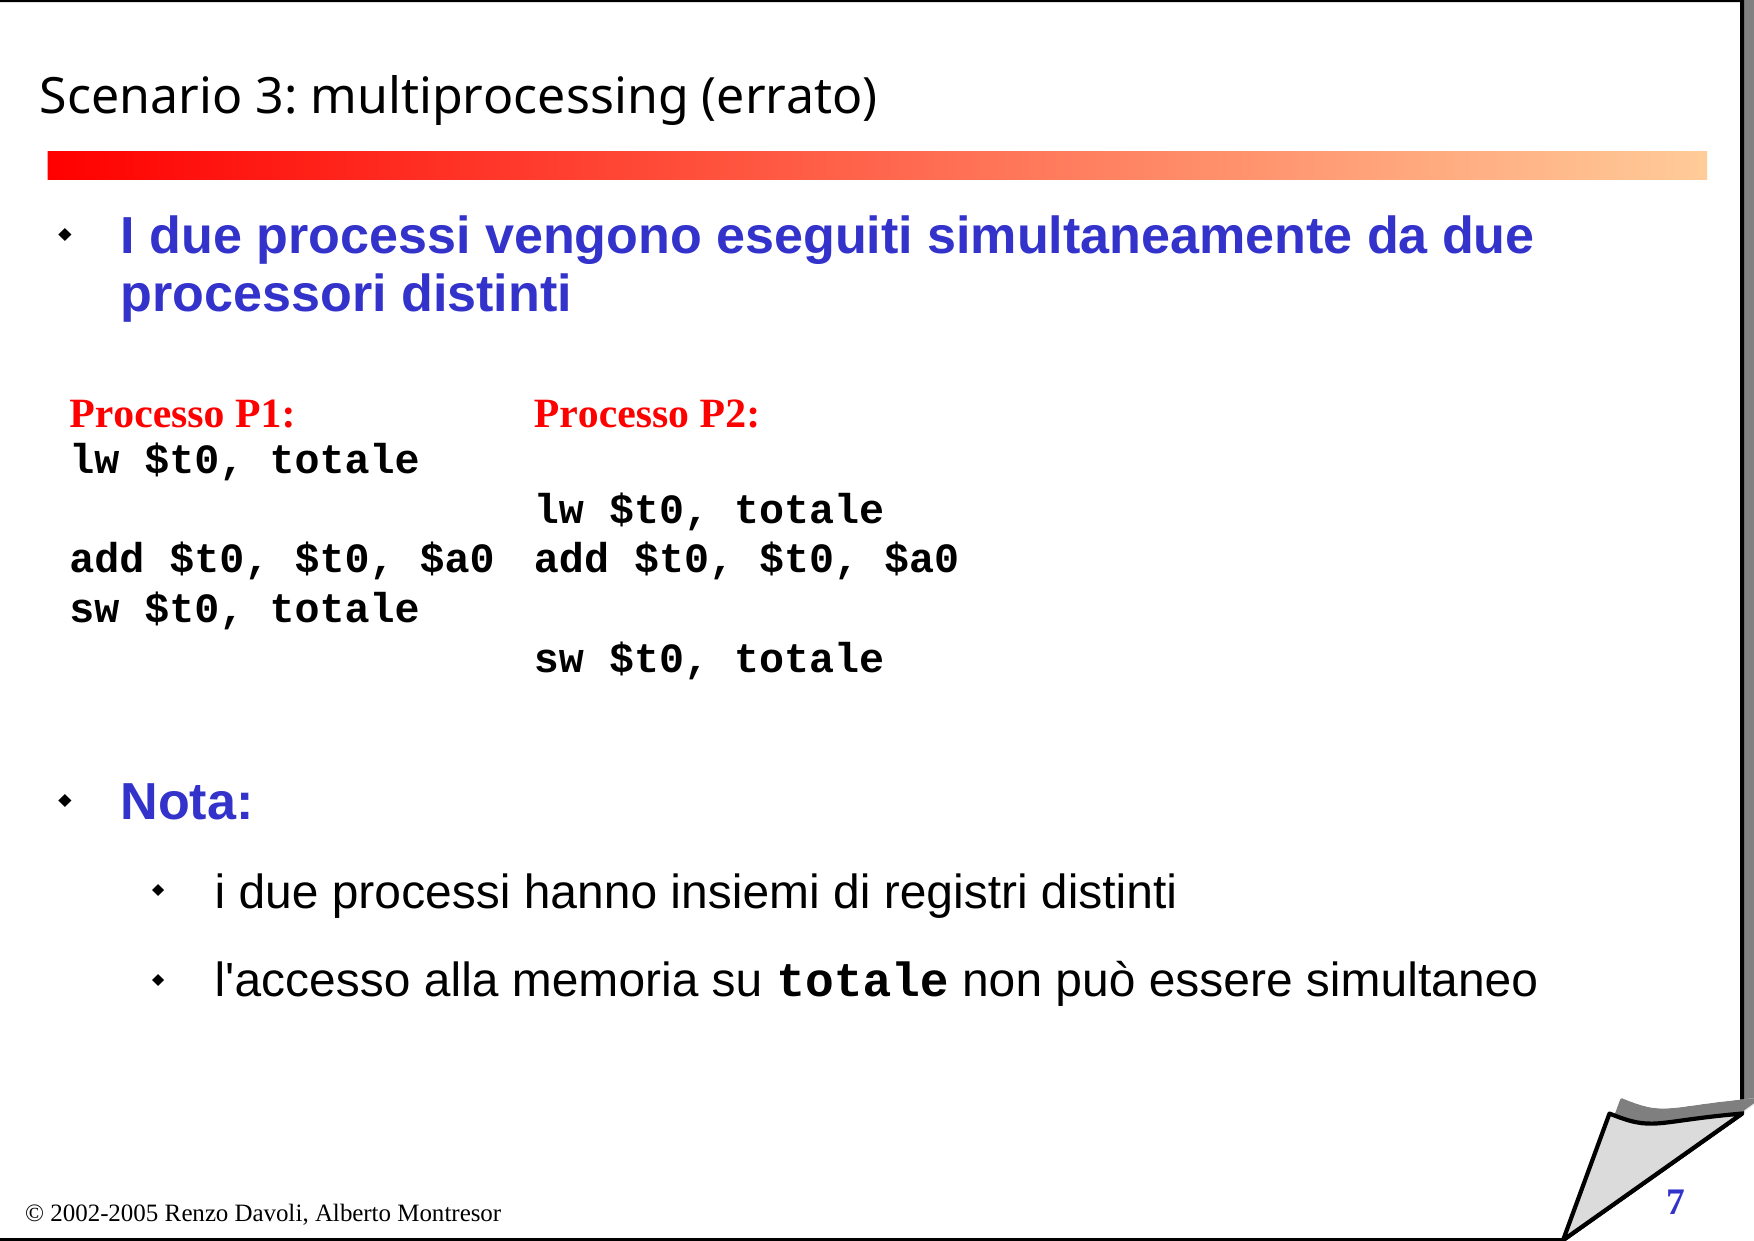

# Scenario 3: multiprocessing (errato)
I due processi vengono eseguiti simultaneamente da due processori distinti
Nota:
i due processi hanno insiemi di registri distinti
l'accesso alla memoria su totale non può essere simultaneo
Processo P1:
lw $t0, totale
add $t0, $t0, $a0
sw $t0, totale
Processo P2:
lw $t0, totale
add $t0, $t0, $a0
sw $t0, totale